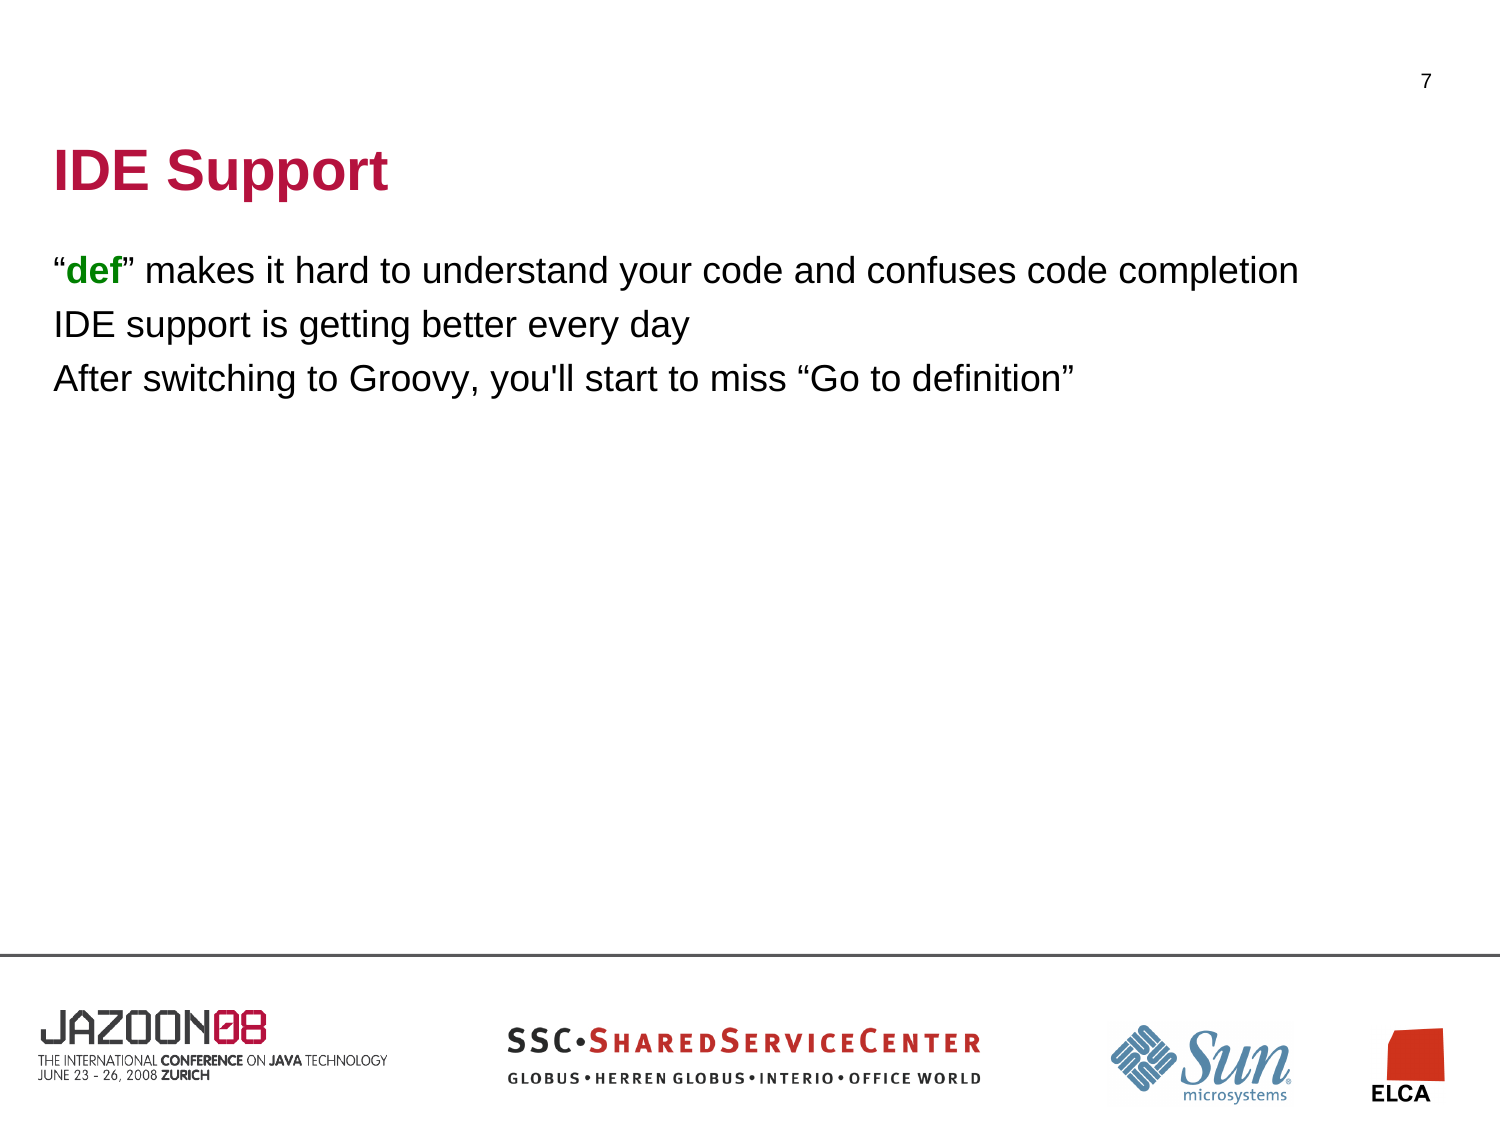

7
# IDE Support
“def” makes it hard to understand your code and confuses code completion
IDE support is getting better every day
After switching to Groovy, you'll start to miss “Go to definition”